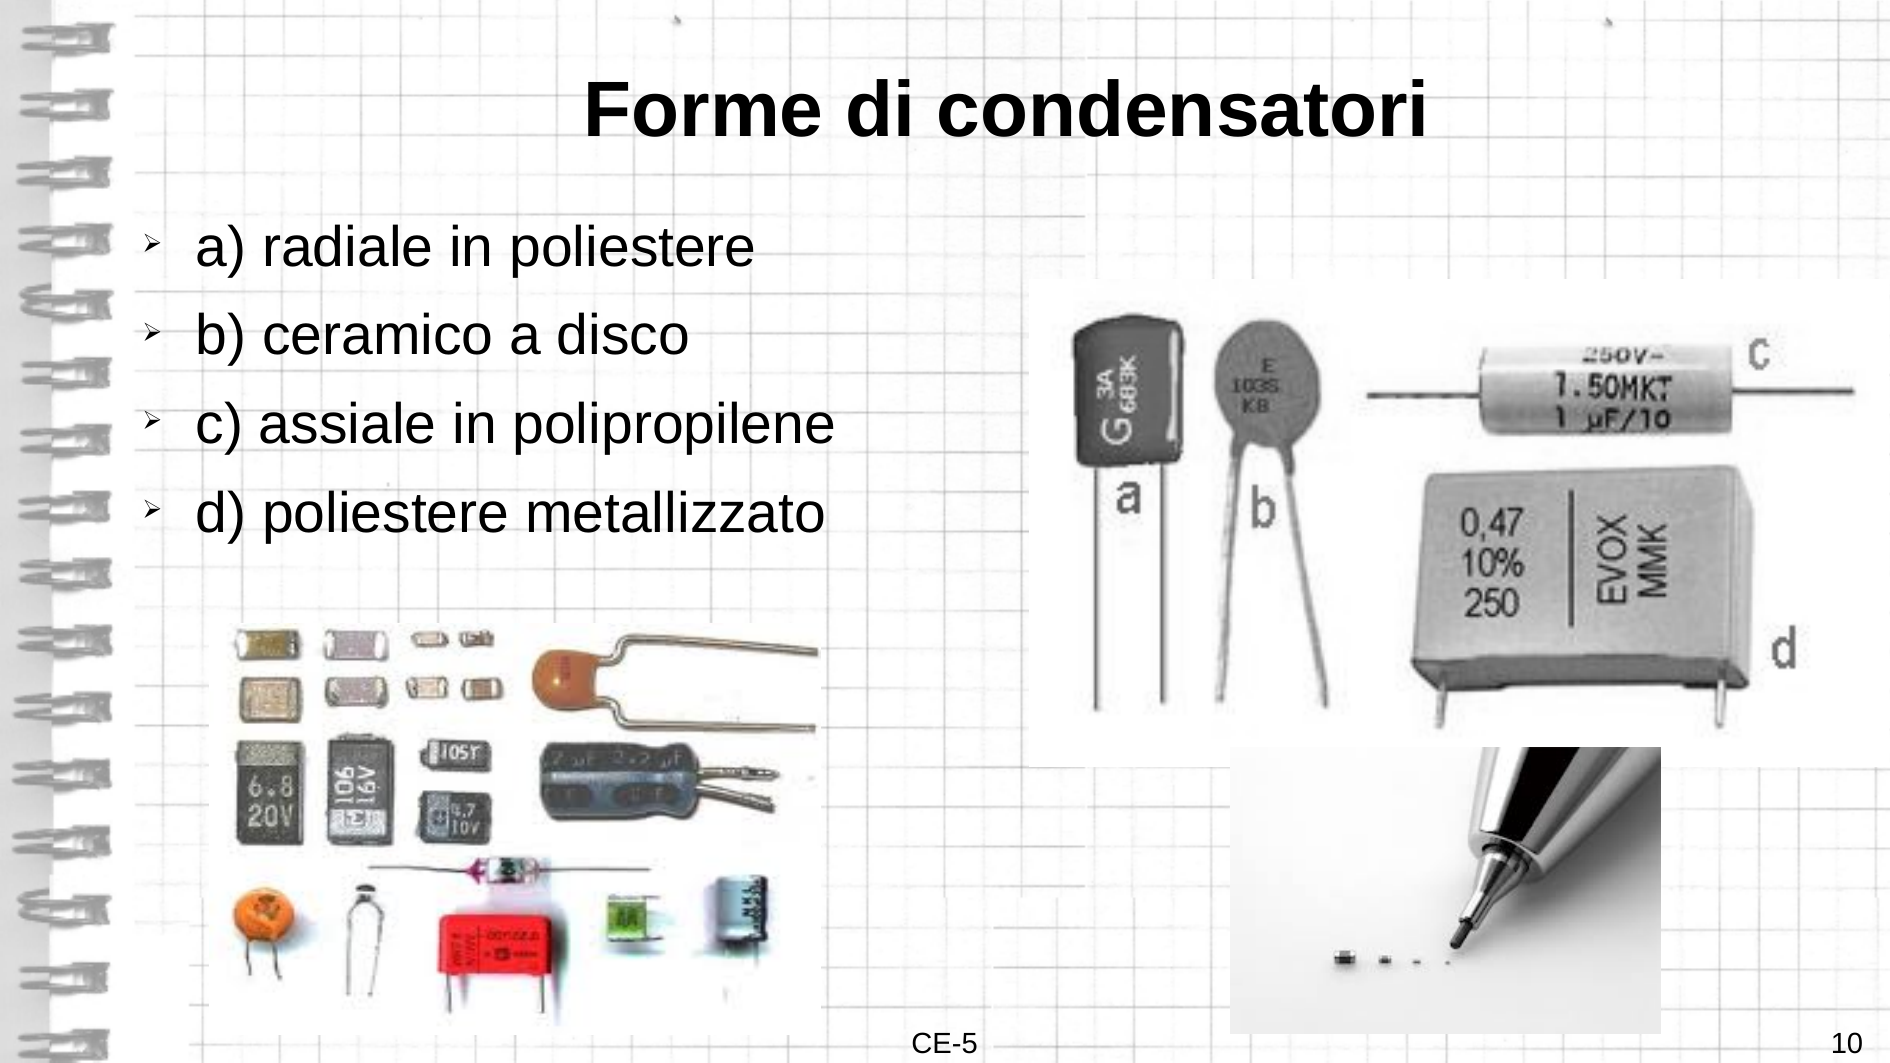

# Forme di condensatori
a) radiale in poliestere
b) ceramico a disco
c) assiale in polipropilene
d) poliestere metallizzato
CE-5
10